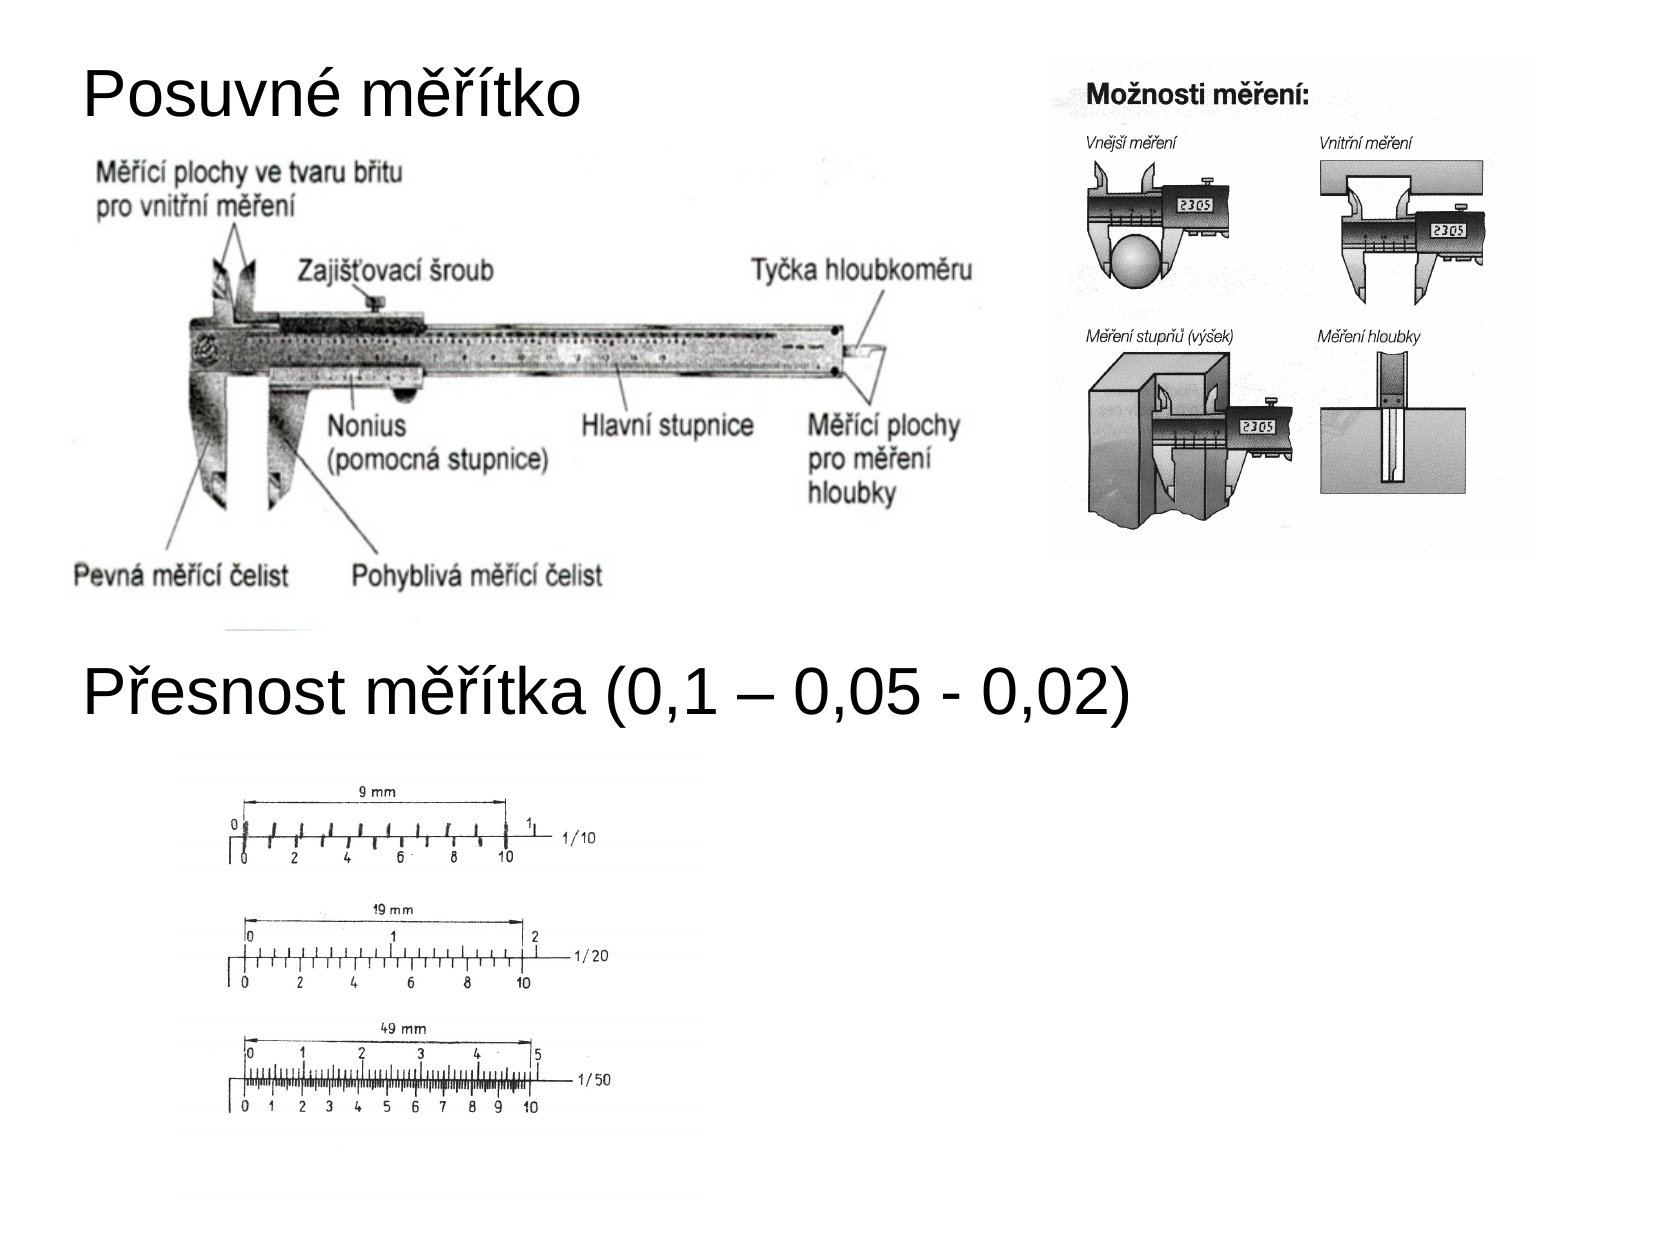

# Posuvné měřítko
Přesnost měřítka (0,1 – 0,05 - 0,02)